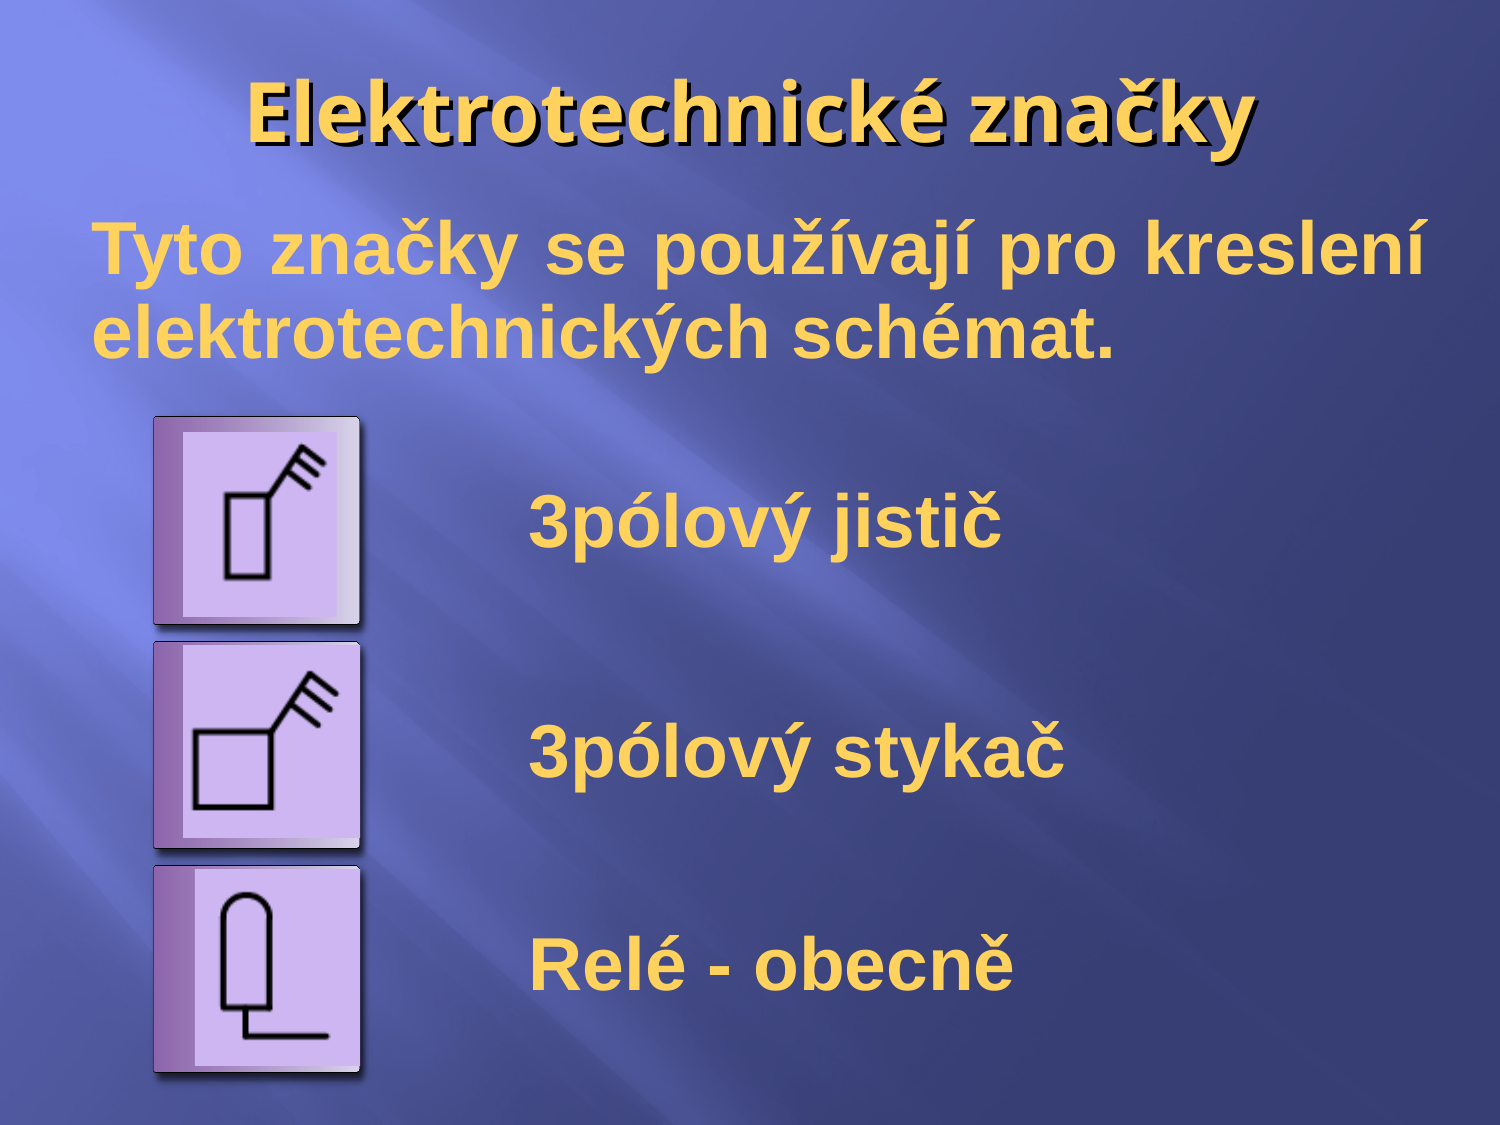

# Elektrotechnické značky
Tyto značky se používají pro kreslení elektrotechnických schémat.
3pólový jistič
3pólový stykač
Relé - obecně